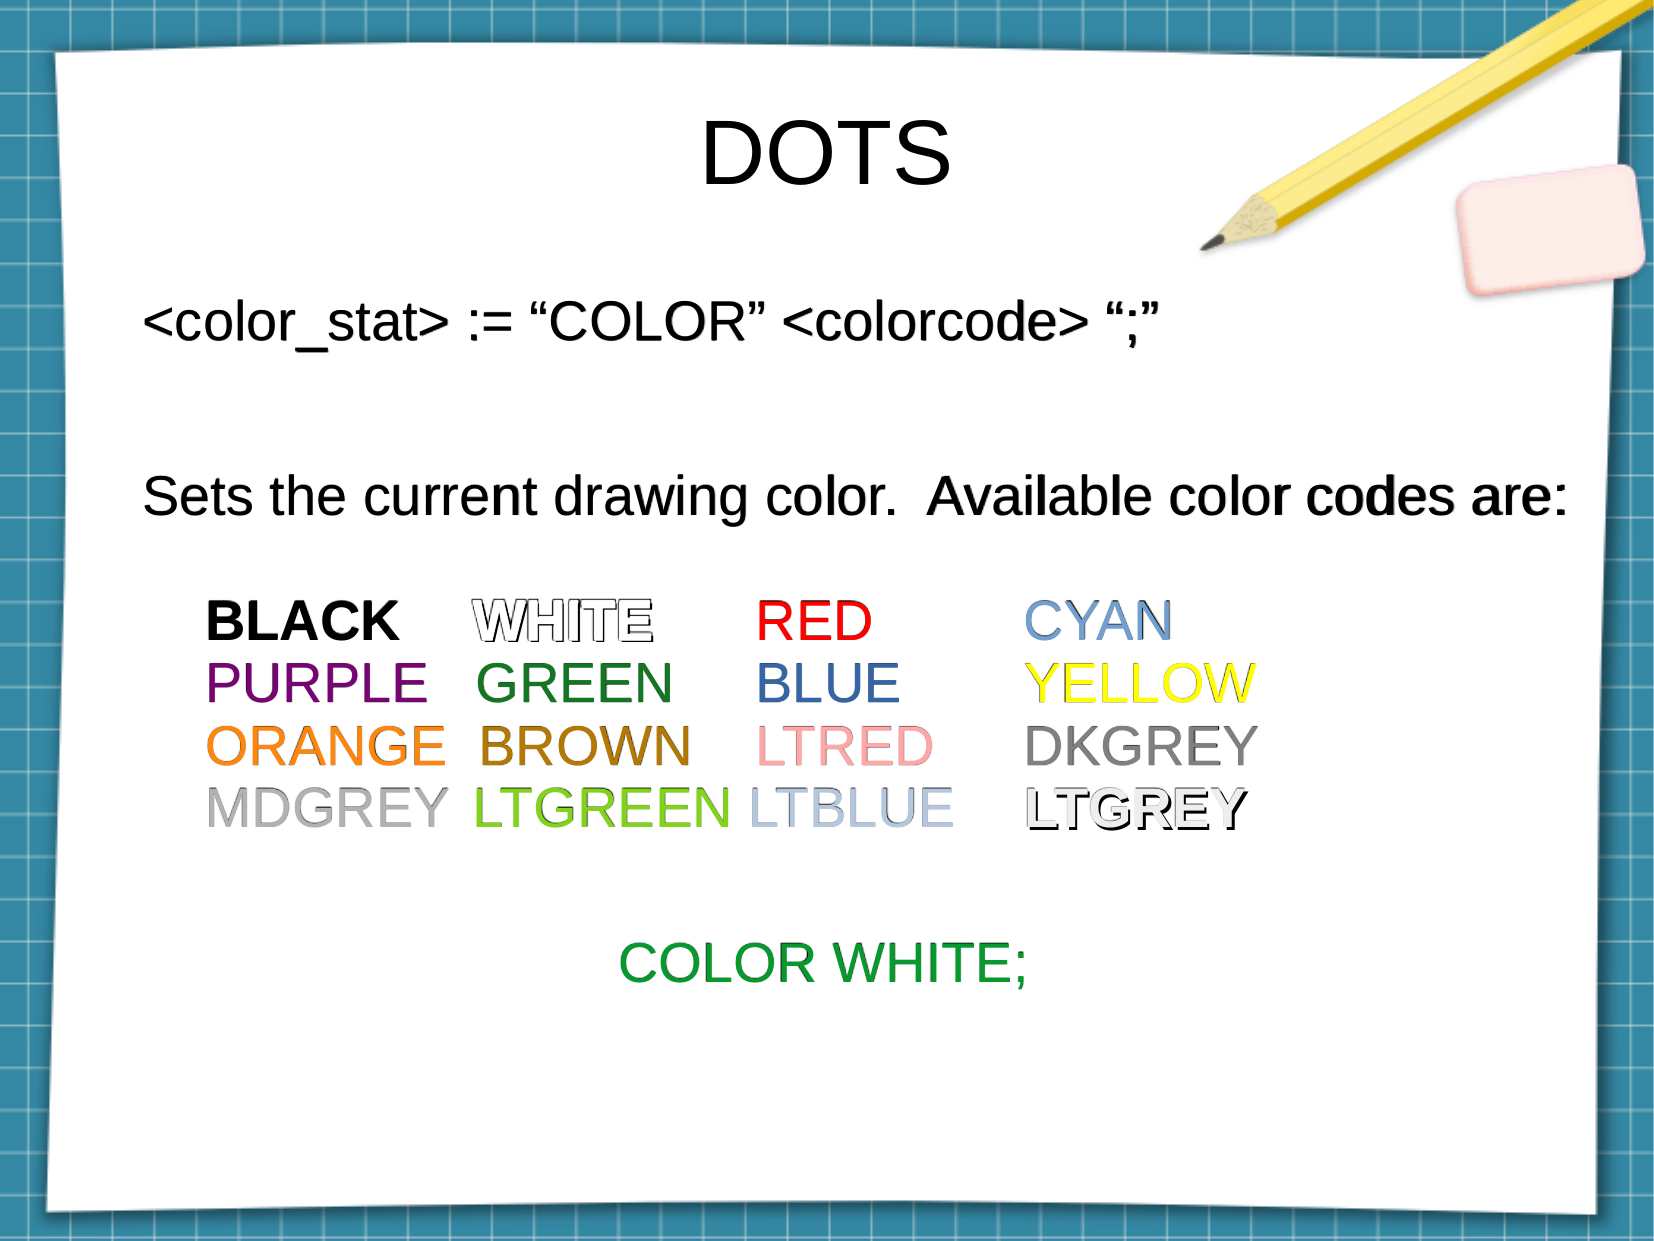

# DOTS
<color_stat> := “COLOR” <colorcode> “;”
Sets the current drawing color. Available color codes are:
	BLACK 	 WHITE					 RED 			 		 CYAN
	PURPLE GREEN	 BLUE			 	YELLOW
	ORANGE BROWN	 LTRED 	 DKGREY
	MDGREY	 LTGREEN LTBLUE 		LTGREY
COLOR WHITE;